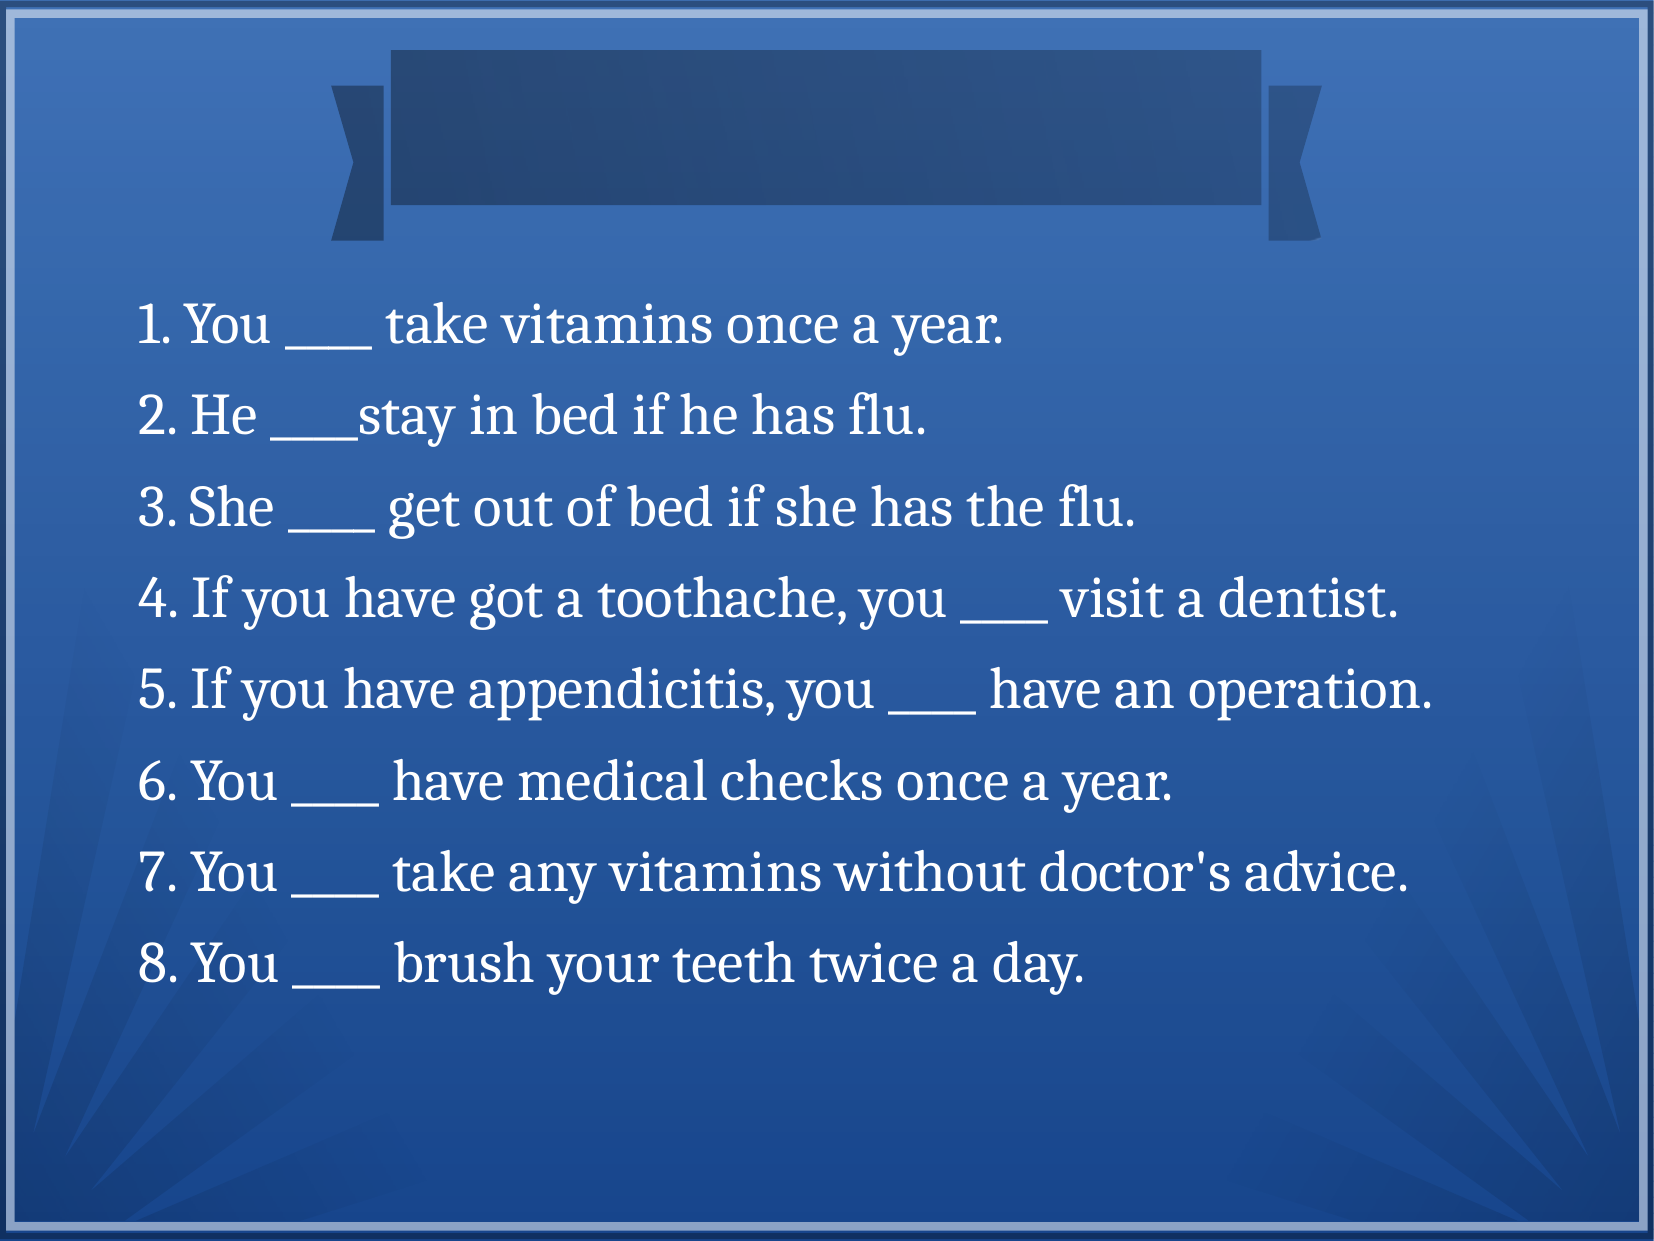

#
1. You ____ take vitamins once a year.
2. He ____stay in bed if he has flu.
3. She ____ get out of bed if she has the flu.
4. If you have got a toothache, you ____ visit a dentist.
5. If you have appendicitis, you ____ have an operation.
6. You ____ have medical checks once a year.
7. You ____ take any vitamins without doctor's advice.
8. You ____ brush your teeth twice a day.